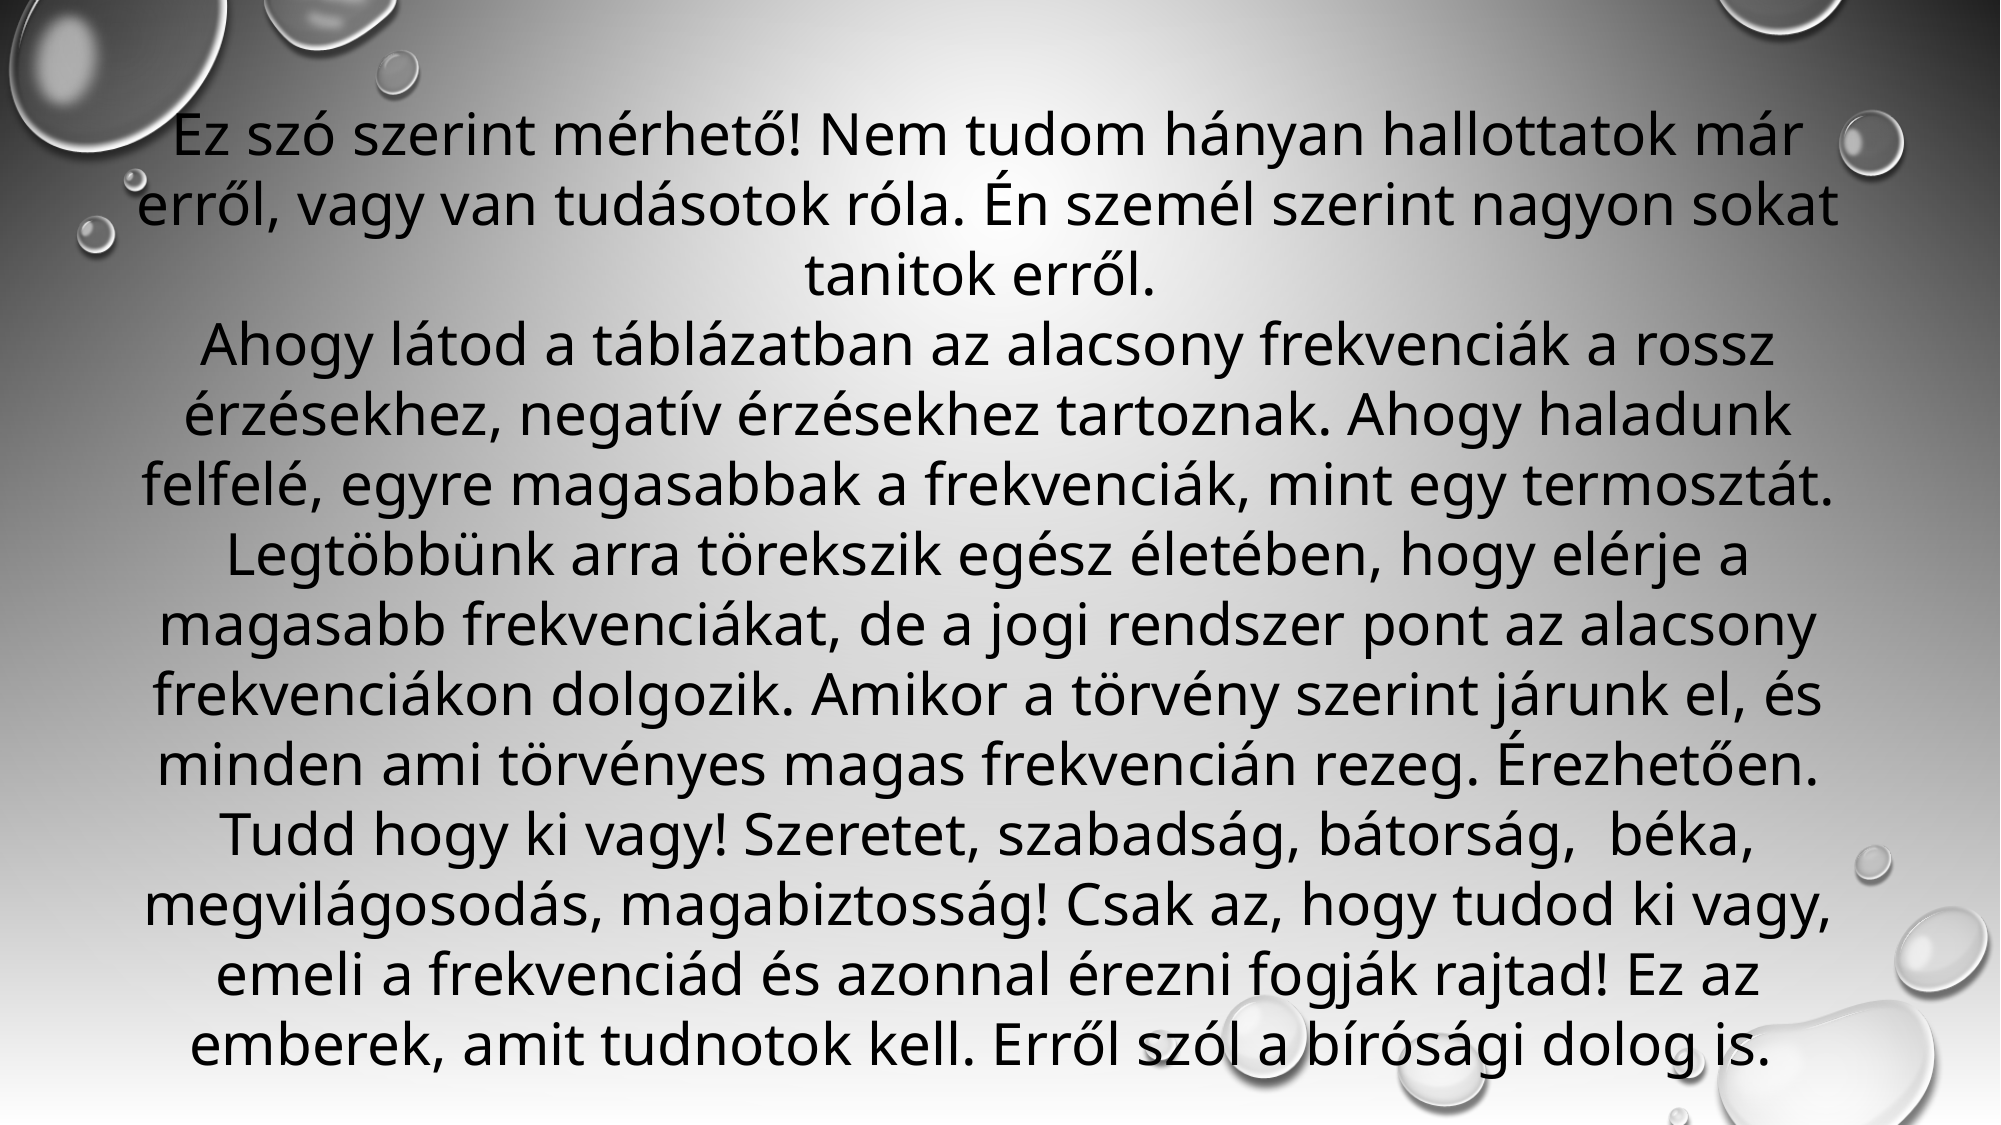

Ez szó szerint mérhető! Nem tudom hányan hallottatok már erről, vagy van tudásotok róla. Én személ szerint nagyon sokat tanitok erről.
Ahogy látod a táblázatban az alacsony frekvenciák a rossz érzésekhez, negatív érzésekhez tartoznak. Ahogy haladunk felfelé, egyre magasabbak a frekvenciák, mint egy termosztát. Legtöbbünk arra törekszik egész életében, hogy elérje a magasabb frekvenciákat, de a jogi rendszer pont az alacsony frekvenciákon dolgozik. Amikor a törvény szerint járunk el, és minden ami törvényes magas frekvencián rezeg. Érezhetően. Tudd hogy ki vagy! Szeretet, szabadság, bátorság, béka, megvilágosodás, magabiztosság! Csak az, hogy tudod ki vagy, emeli a frekvenciád és azonnal érezni fogják rajtad! Ez az emberek, amit tudnotok kell. Erről szól a bírósági dolog is.